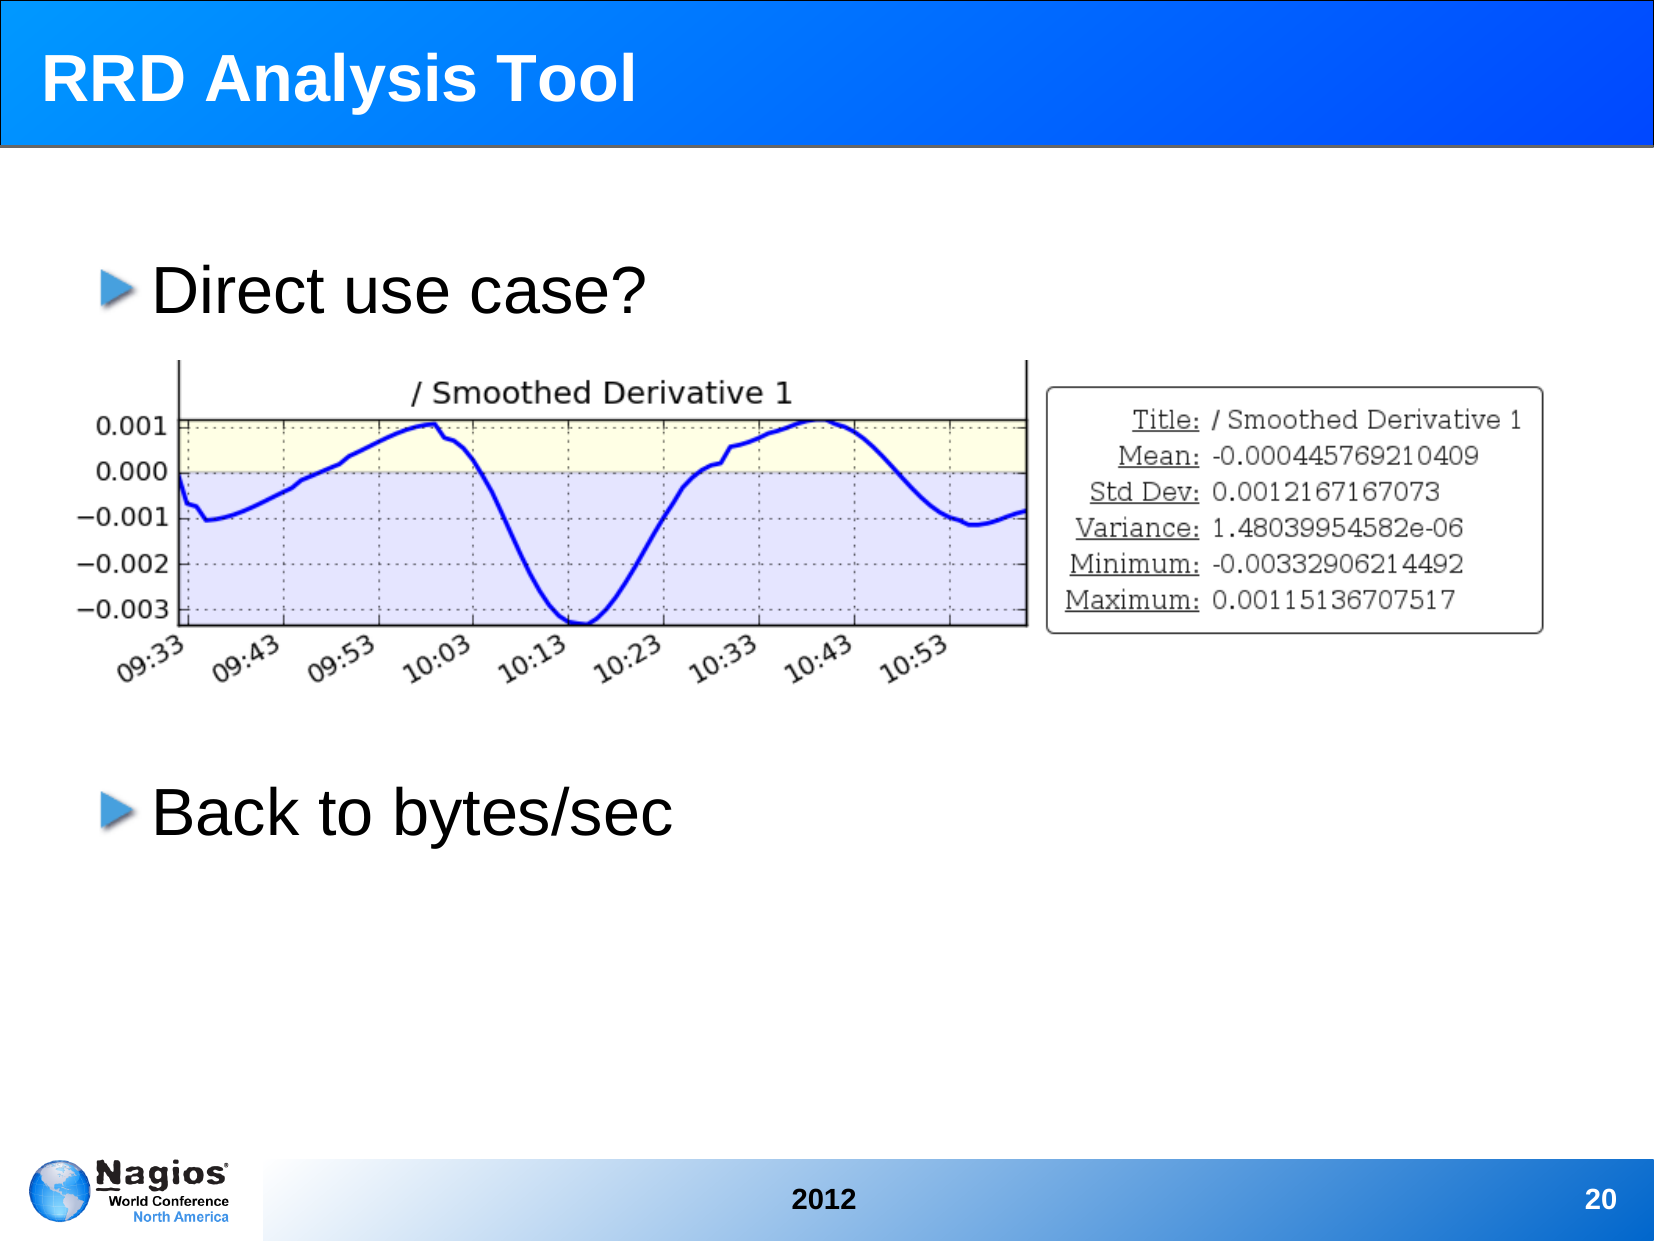

# RRD Analysis Tool
Direct use case?
Back to bytes/sec
2011
20